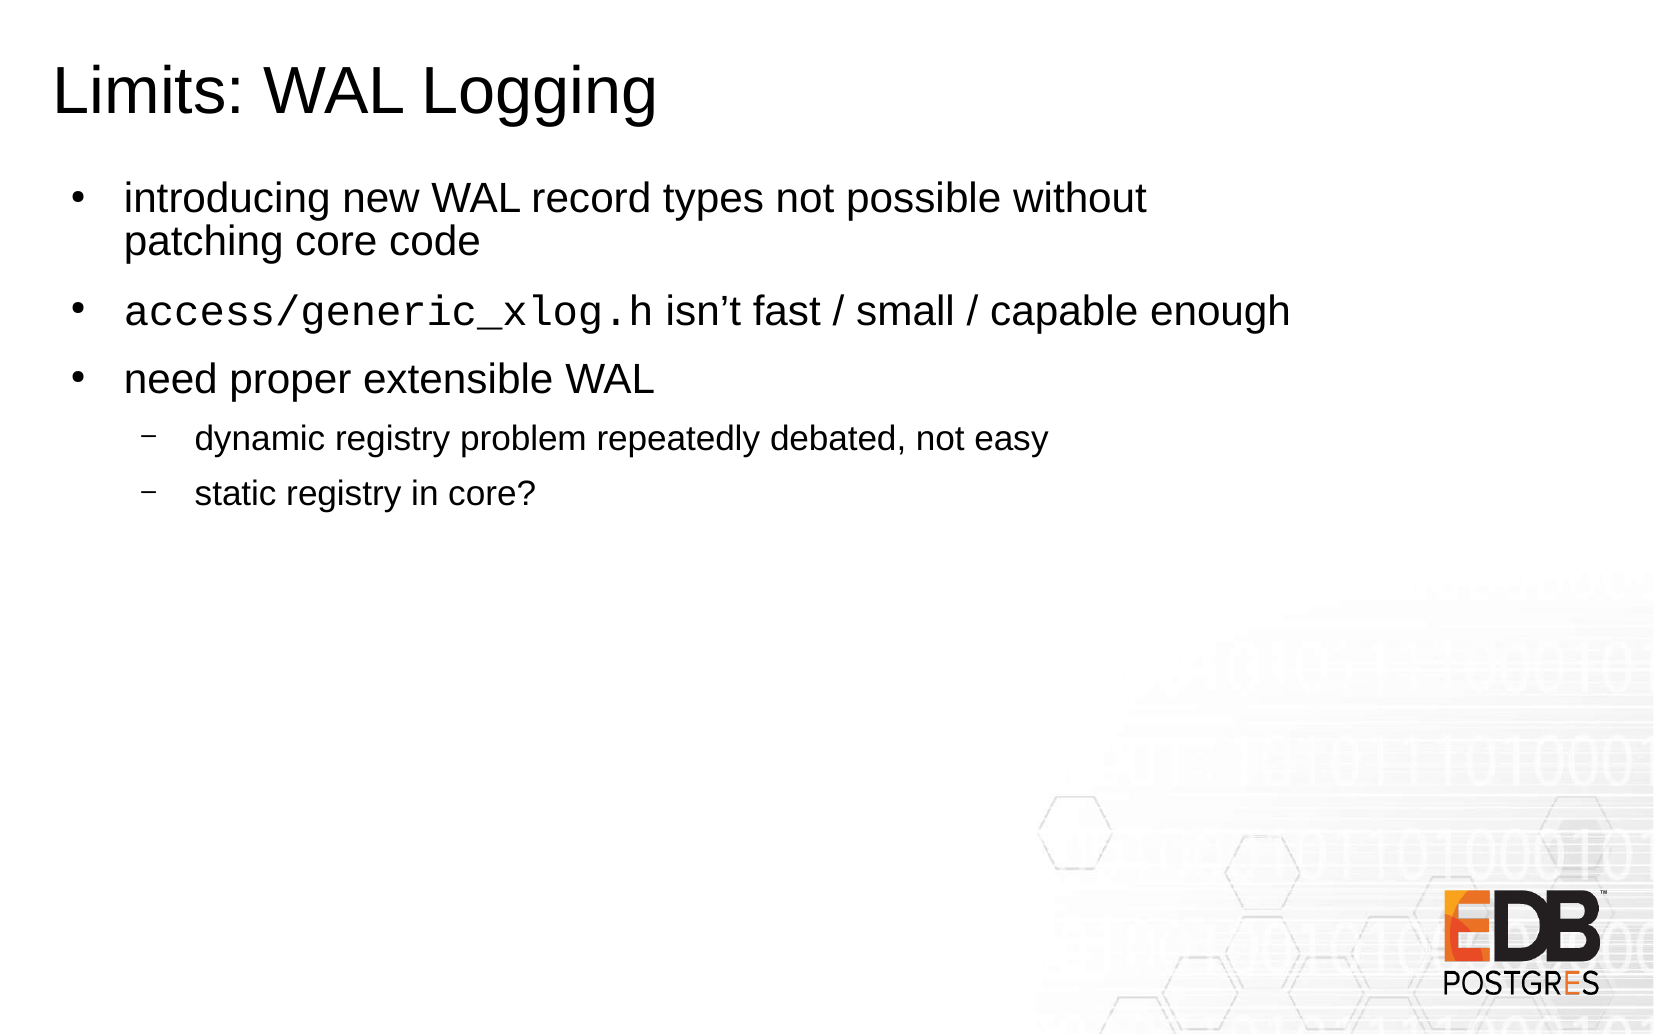

# Limits: WAL Logging
introducing new WAL record types not possible without patching core code
access/generic_xlog.h isn’t fast / small / capable enough
need proper extensible WAL
dynamic registry problem repeatedly debated, not easy
static registry in core?